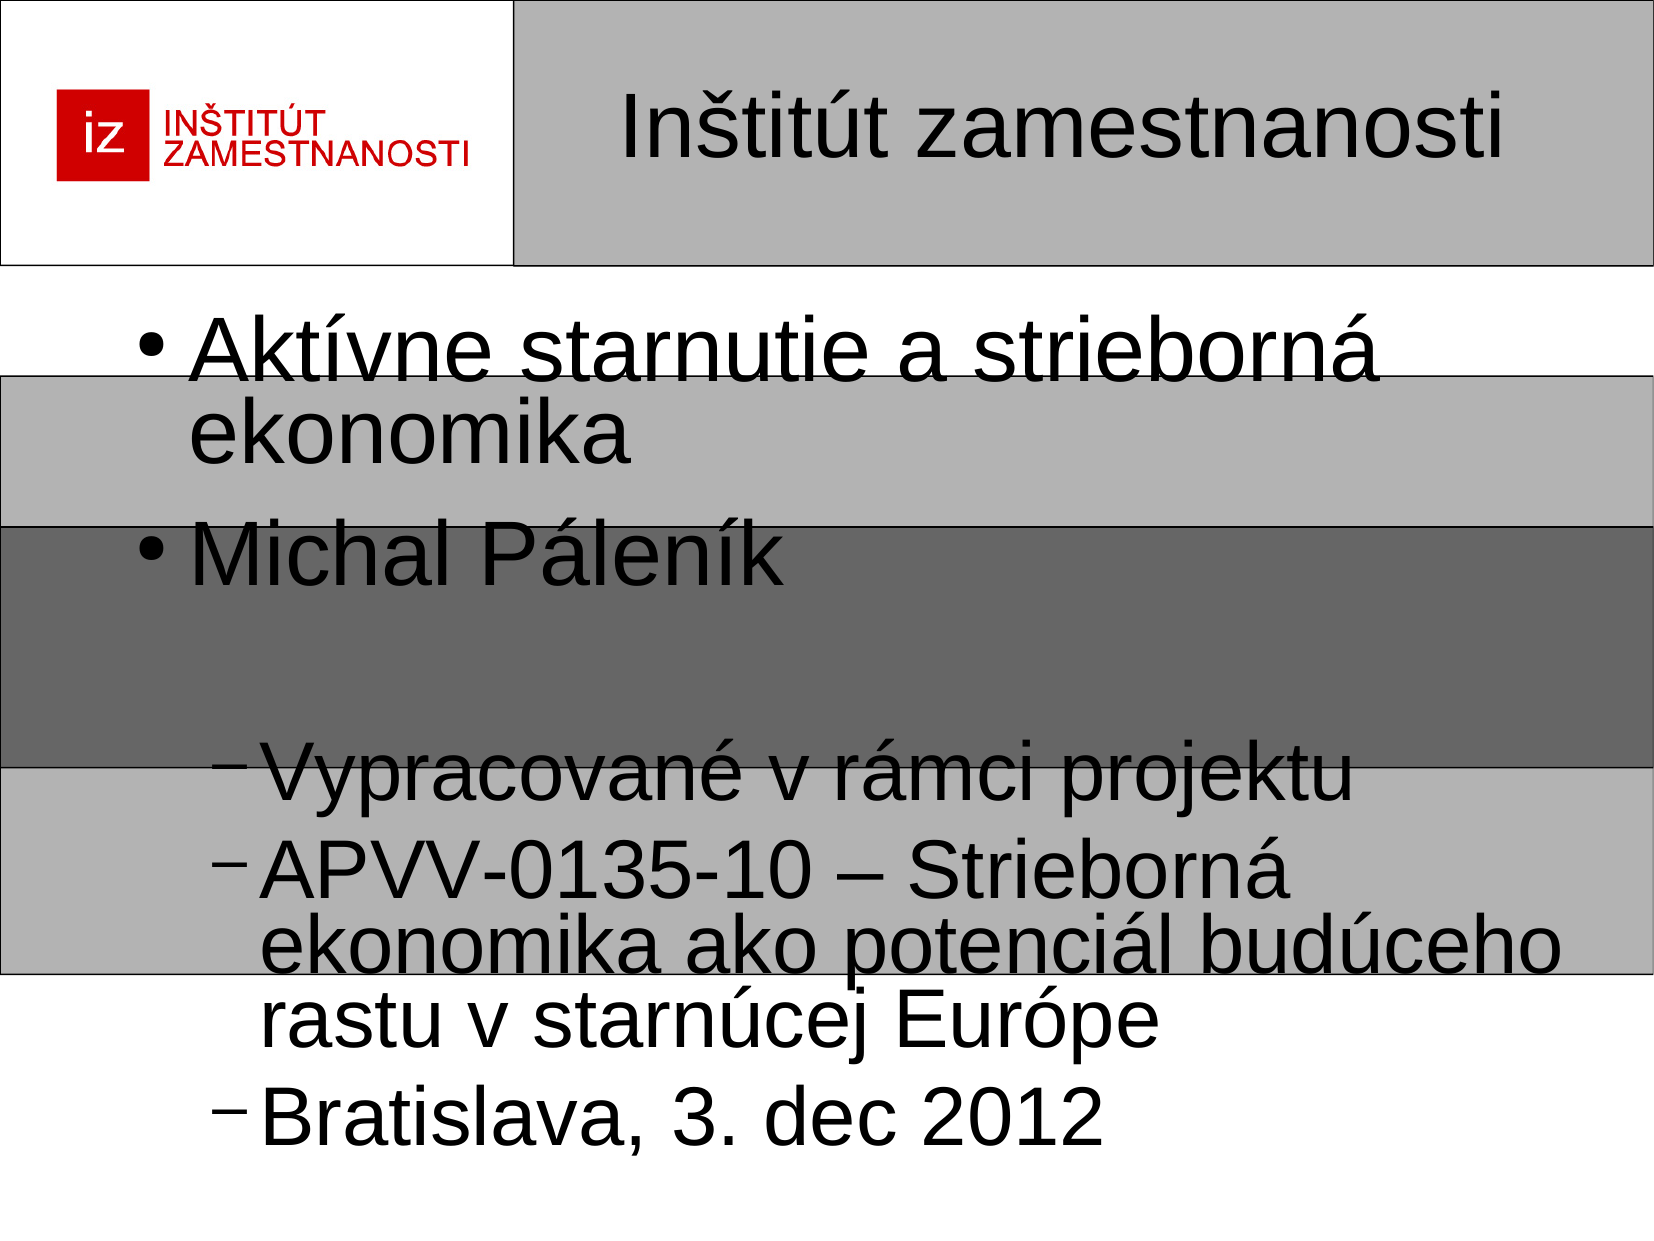

# Inštitút zamestnanosti
Aktívne starnutie a strieborná ekonomika
Michal Páleník
Vypracované v rámci projektu
APVV-0135-10 – Strieborná ekonomika ako potenciál budúceho rastu v starnúcej Európe
Bratislava, 3. dec 2012